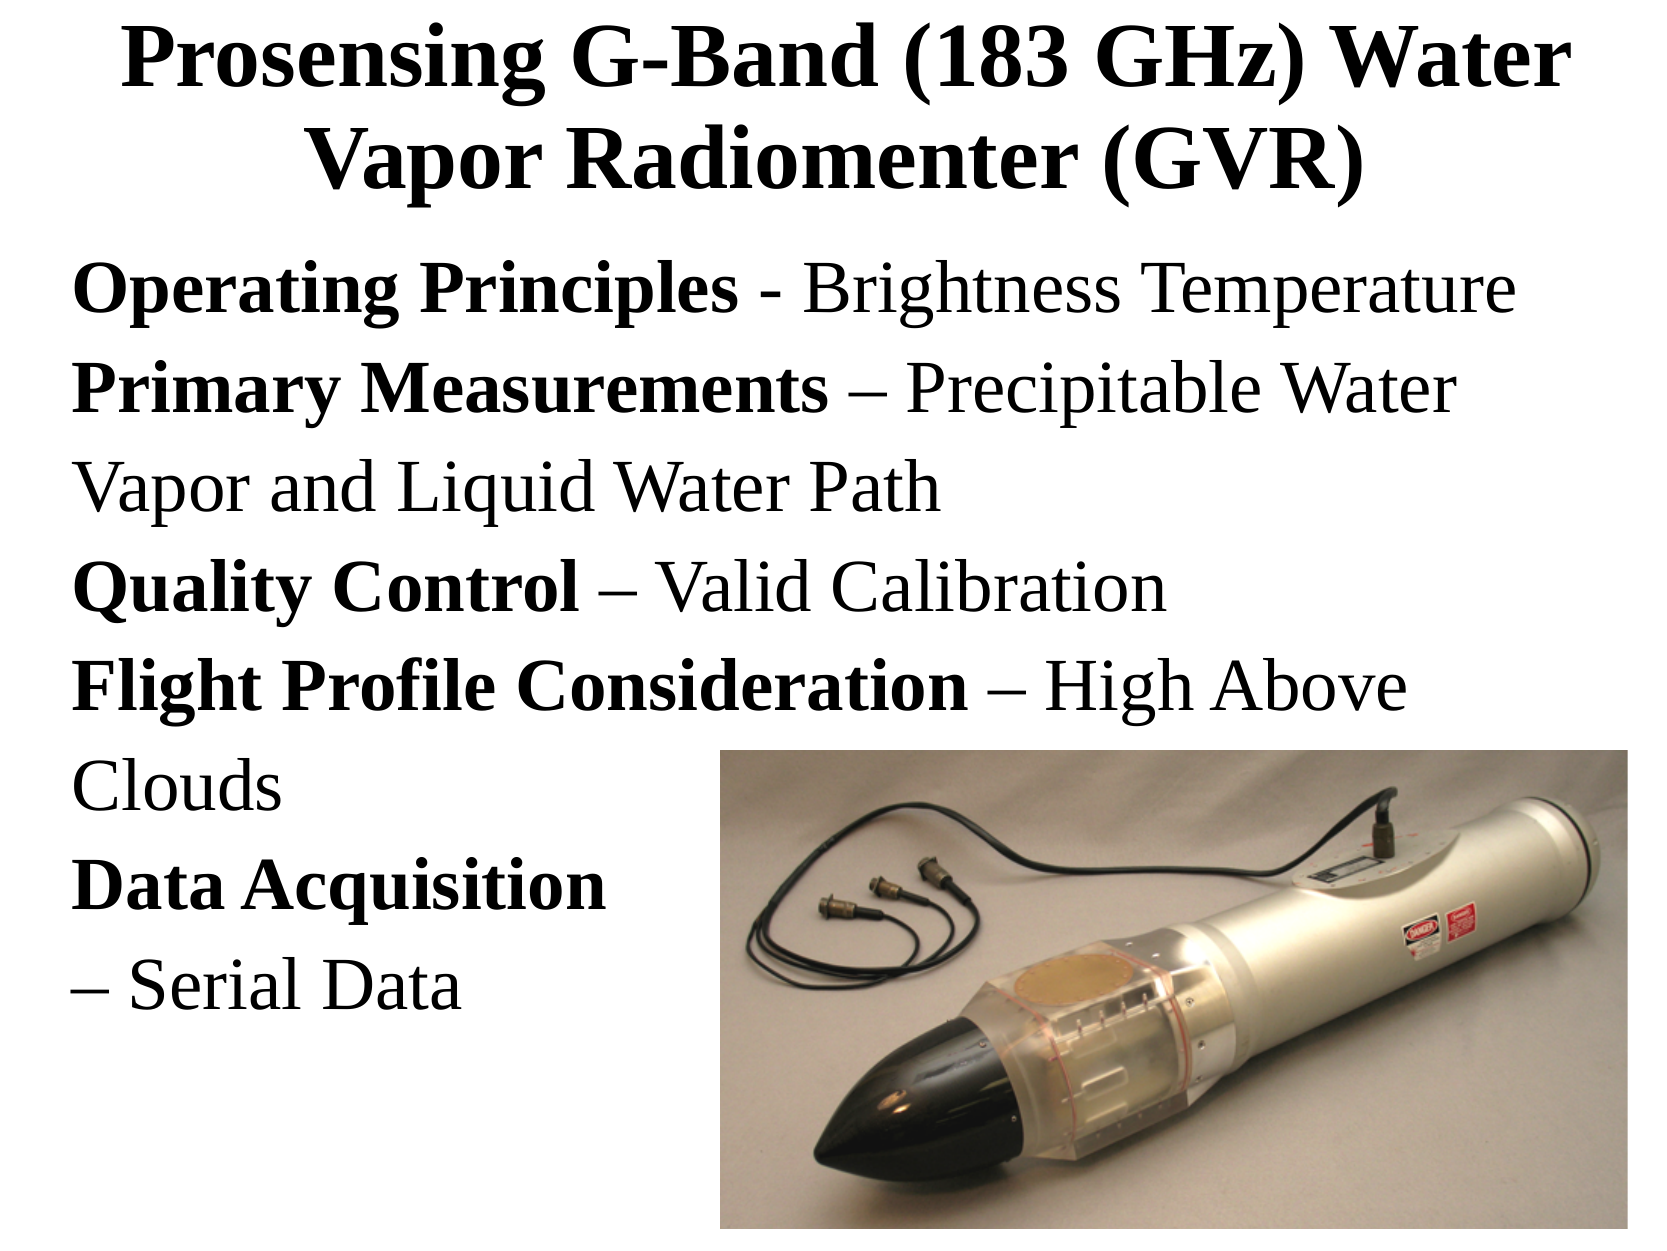

# Prosensing G-Band (183 GHz) Water Vapor Radiomenter (GVR)
Operating Principles - Brightness Temperature
Primary Measurements – Precipitable Water Vapor and Liquid Water Path
Quality Control – Valid Calibration
Flight Profile Consideration – High Above Clouds
Data Acquisition
– Serial Data